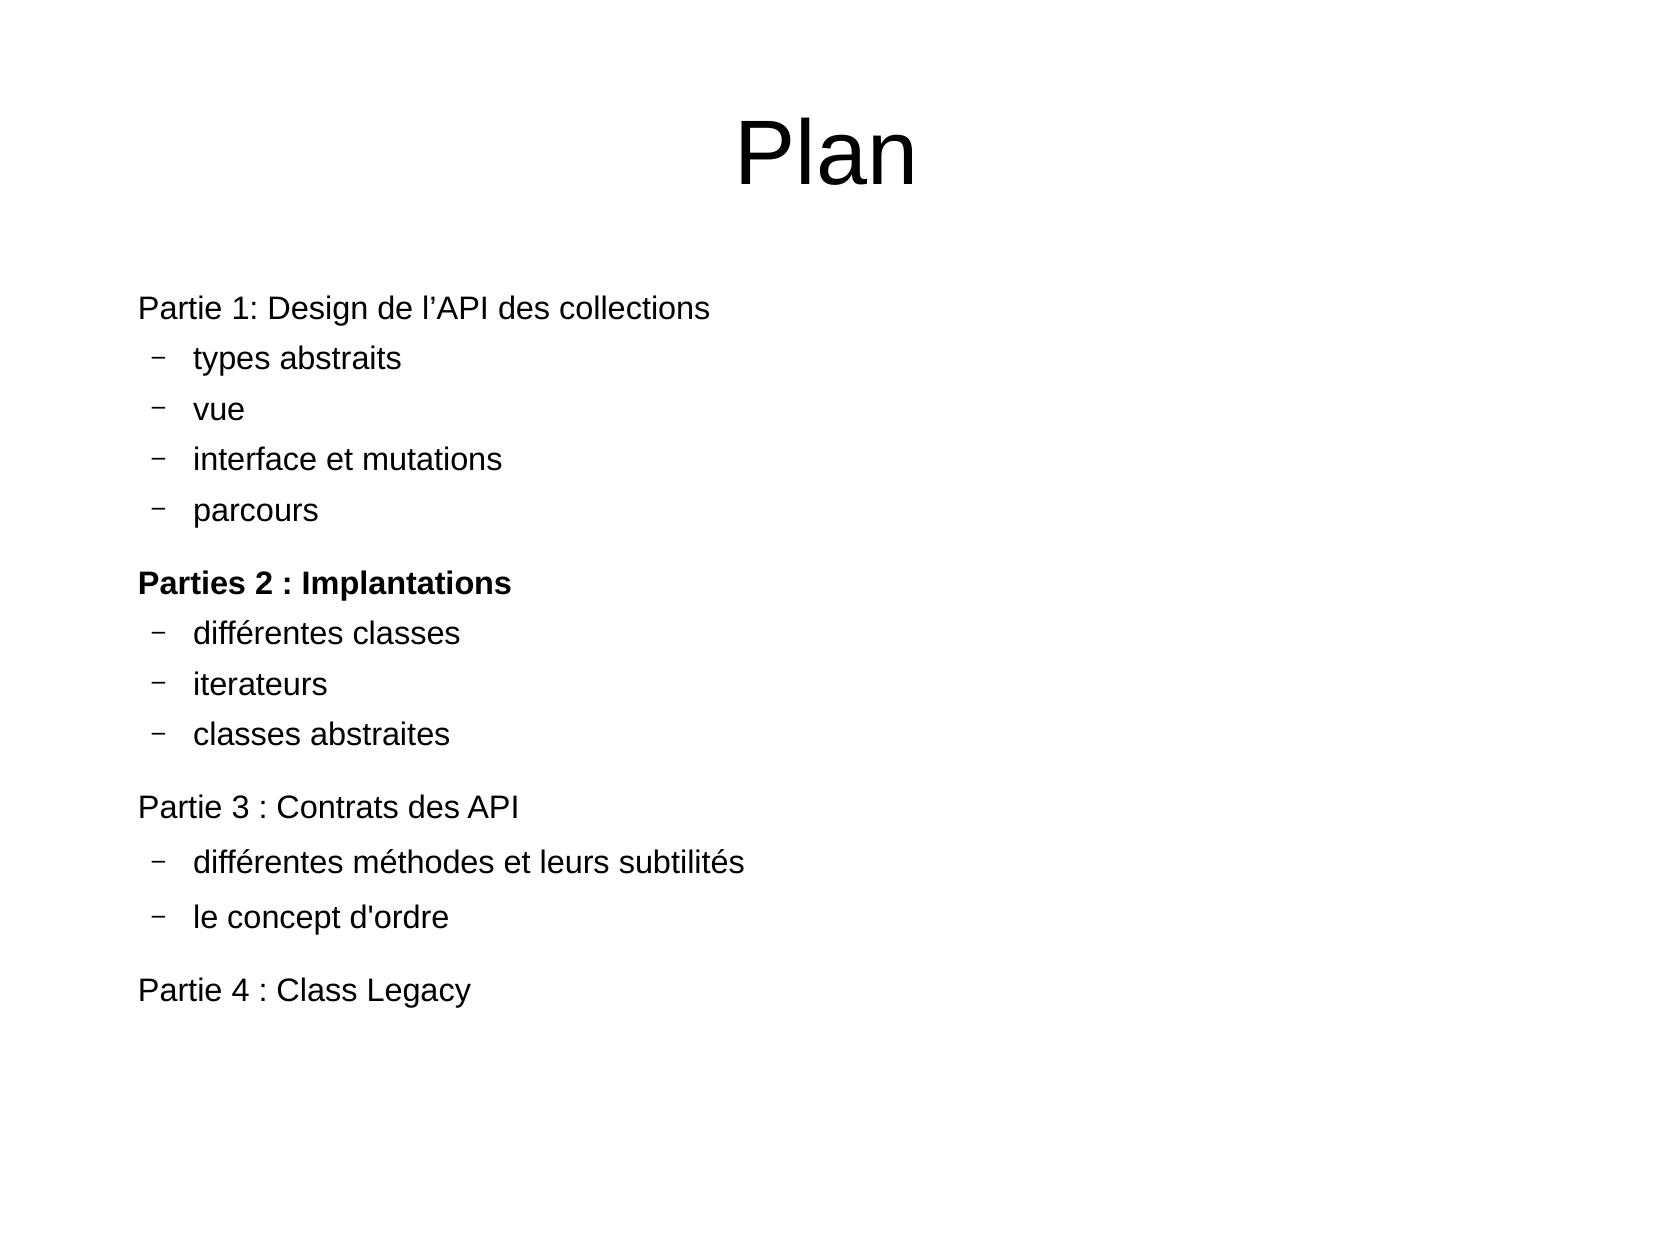

# Plan
Partie 1: Design de l’API des collections
types abstraits
vue
interface et mutations
parcours
Parties 2 : Implantations
différentes classes
iterateurs
classes abstraites
Partie 3 : Contrats des API
différentes méthodes et leurs subtilités
le concept d'ordre
Partie 4 : Class Legacy